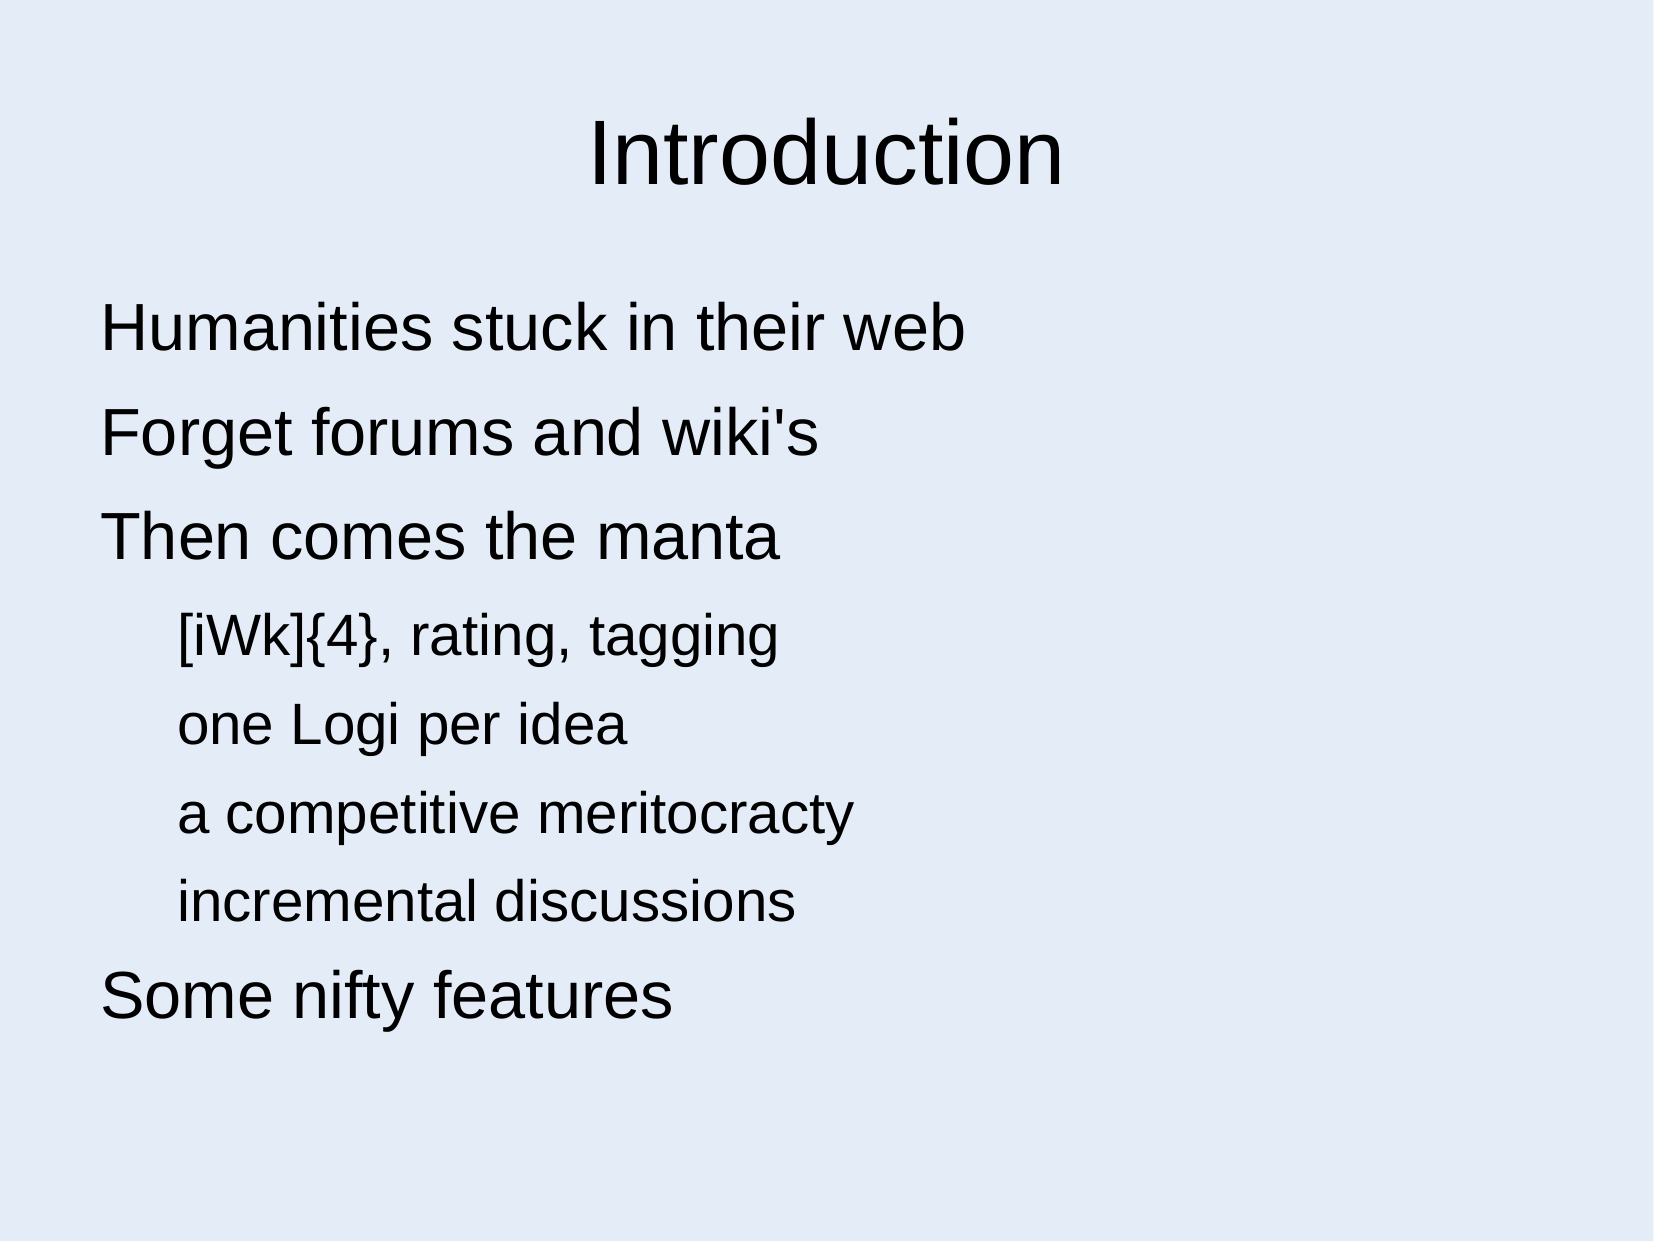

# Introduction
Humanities stuck in their web
Forget forums and wiki's
Then comes the manta
[iWk]{4}, rating, tagging
one Logi per idea
a competitive meritocracty
incremental discussions
Some nifty features